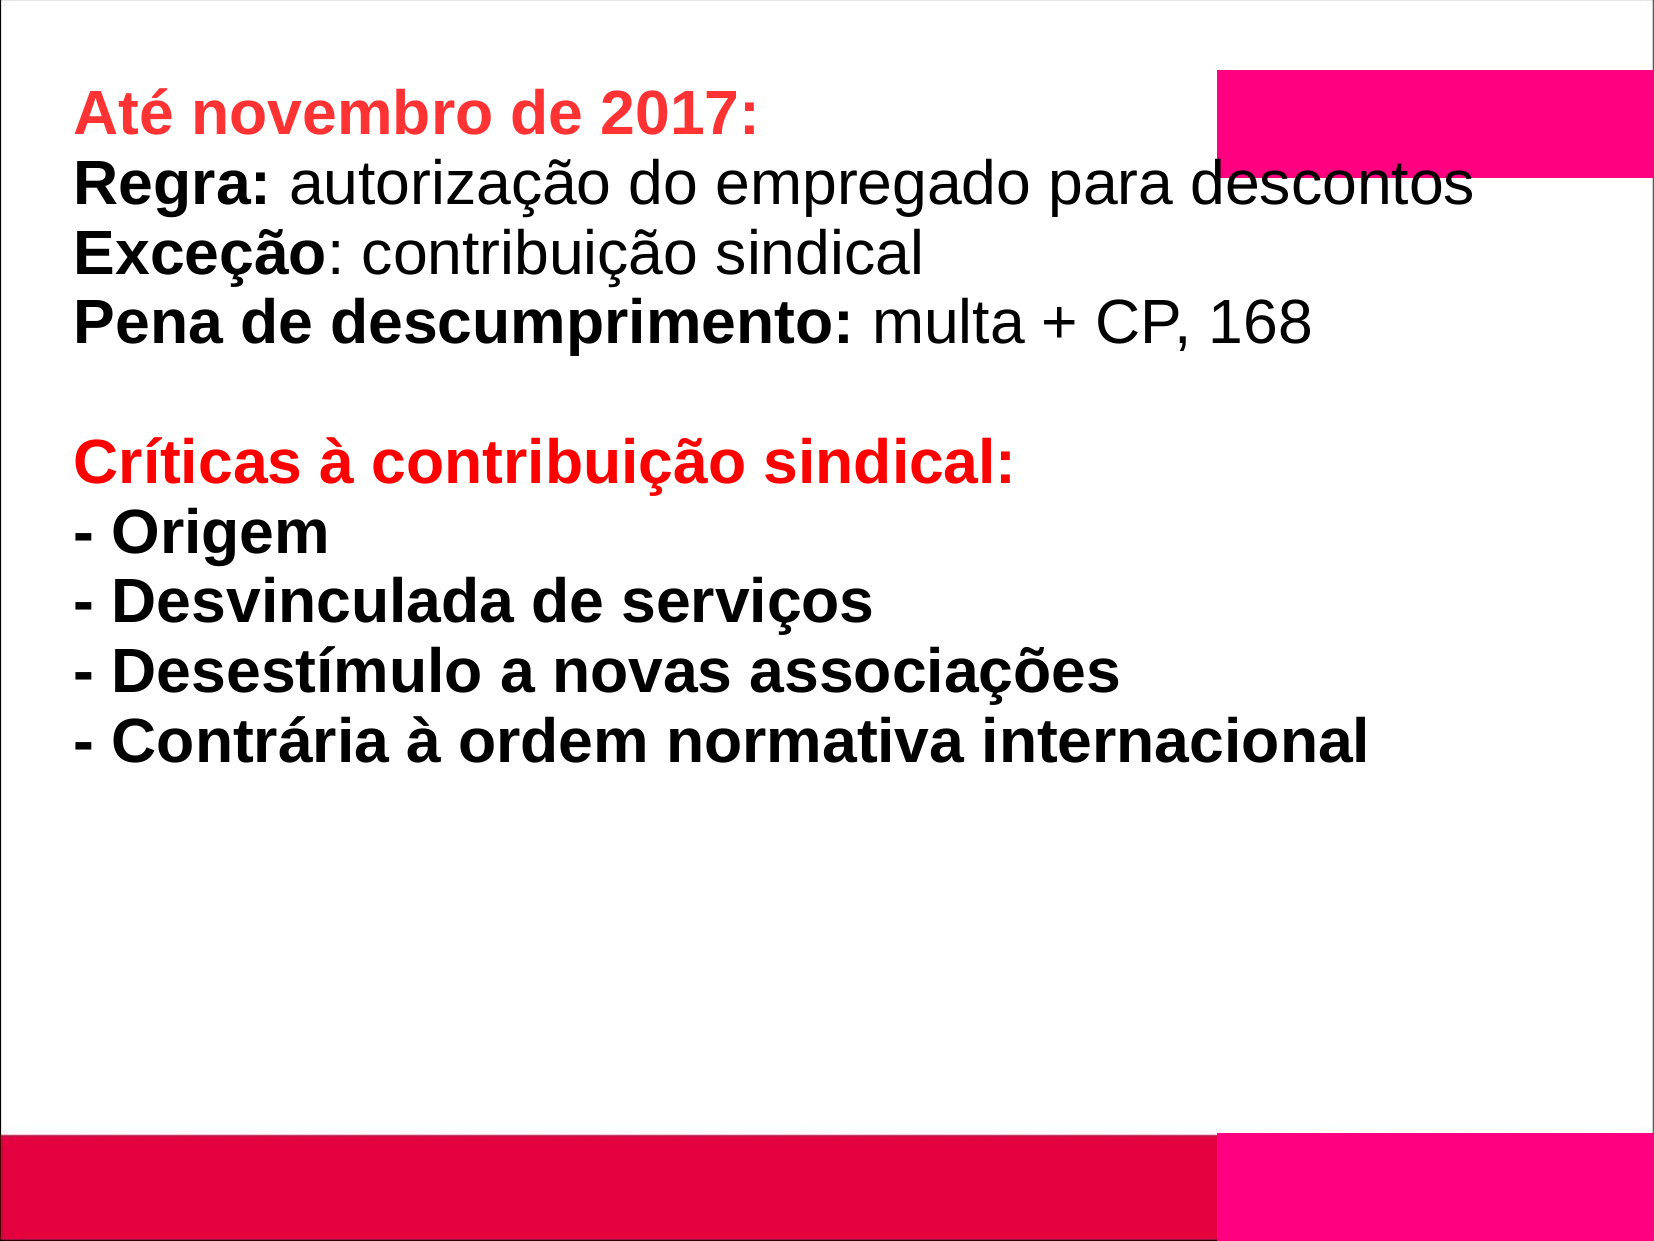

Até novembro de 2017:
Regra: autorização do empregado para descontos
Exceção: contribuição sindical
Pena de descumprimento: multa + CP, 168
Críticas à contribuição sindical:
- Origem
- Desvinculada de serviços
- Desestímulo a novas associações
- Contrária à ordem normativa internacional